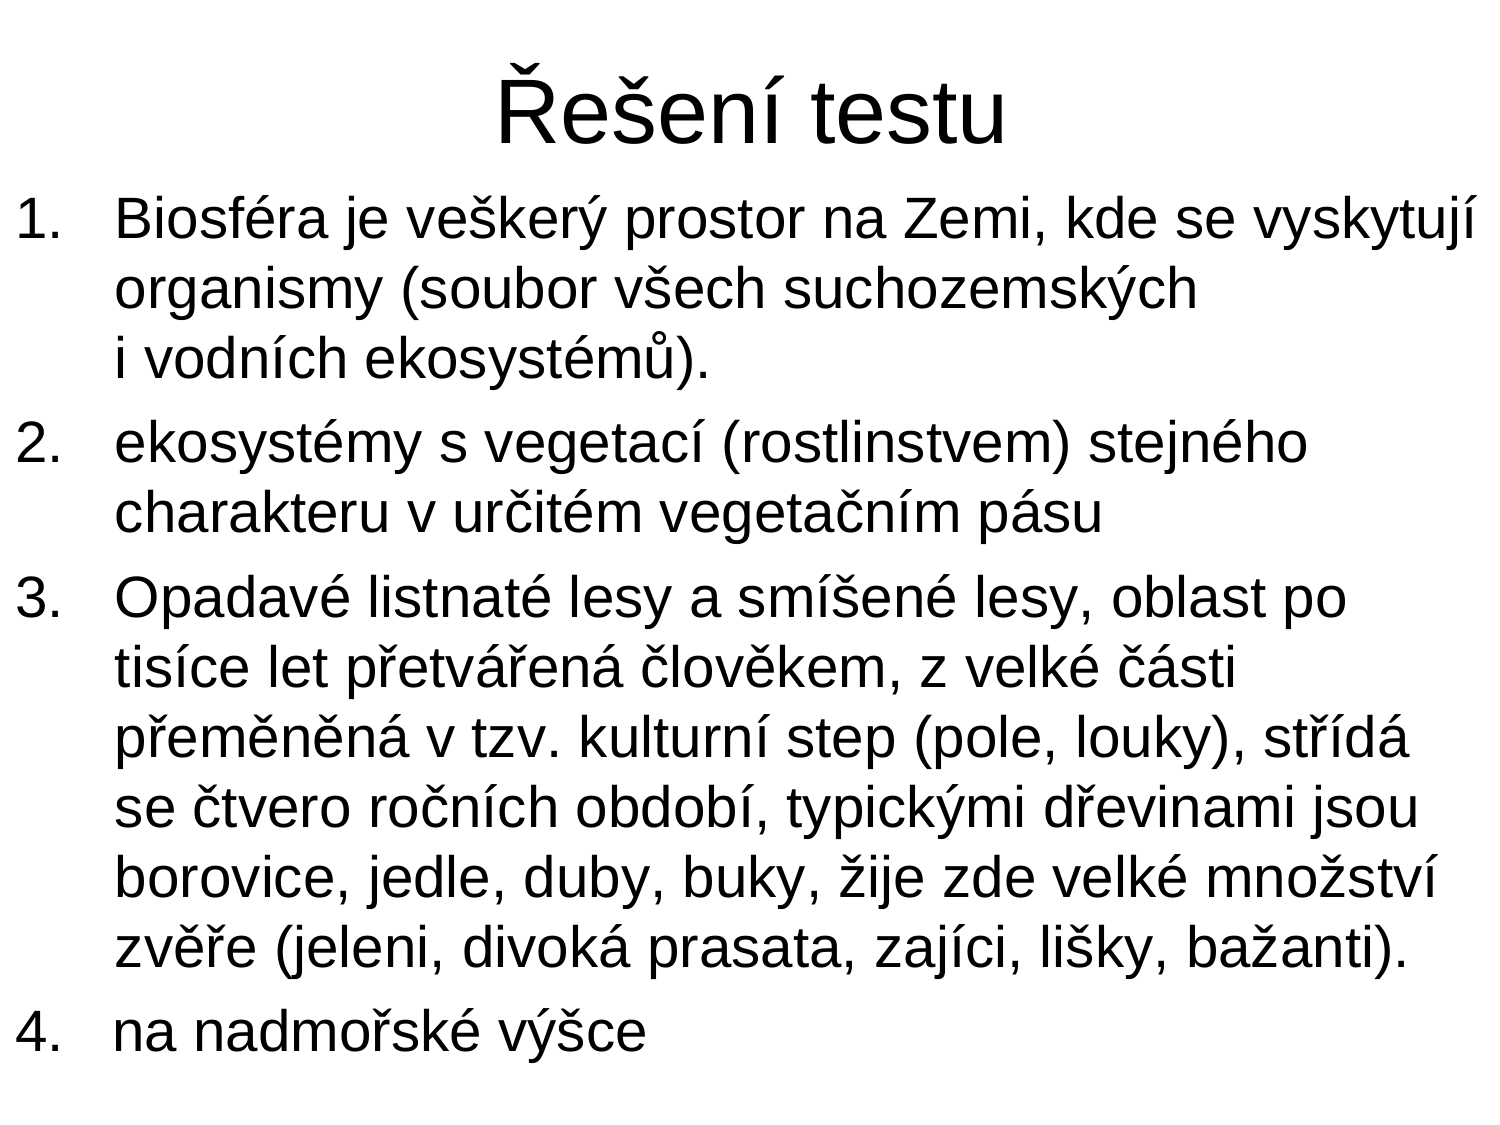

# Řešení testu
Biosféra je veškerý prostor na Zemi, kde se vyskytují organismy (soubor všech suchozemských
i vodních ekosystémů).
ekosystémy s vegetací (rostlinstvem) stejného charakteru v určitém vegetačním pásu
Opadavé listnaté lesy a smíšené lesy, oblast po tisíce let přetvářená člověkem, z velké části přeměněná v tzv. kulturní step (pole, louky), střídá se čtvero ročních období, typickými dřevinami jsou borovice, jedle, duby, buky, žije zde velké množství zvěře (jeleni, divoká prasata, zajíci, lišky, bažanti).
4. na nadmořské výšce